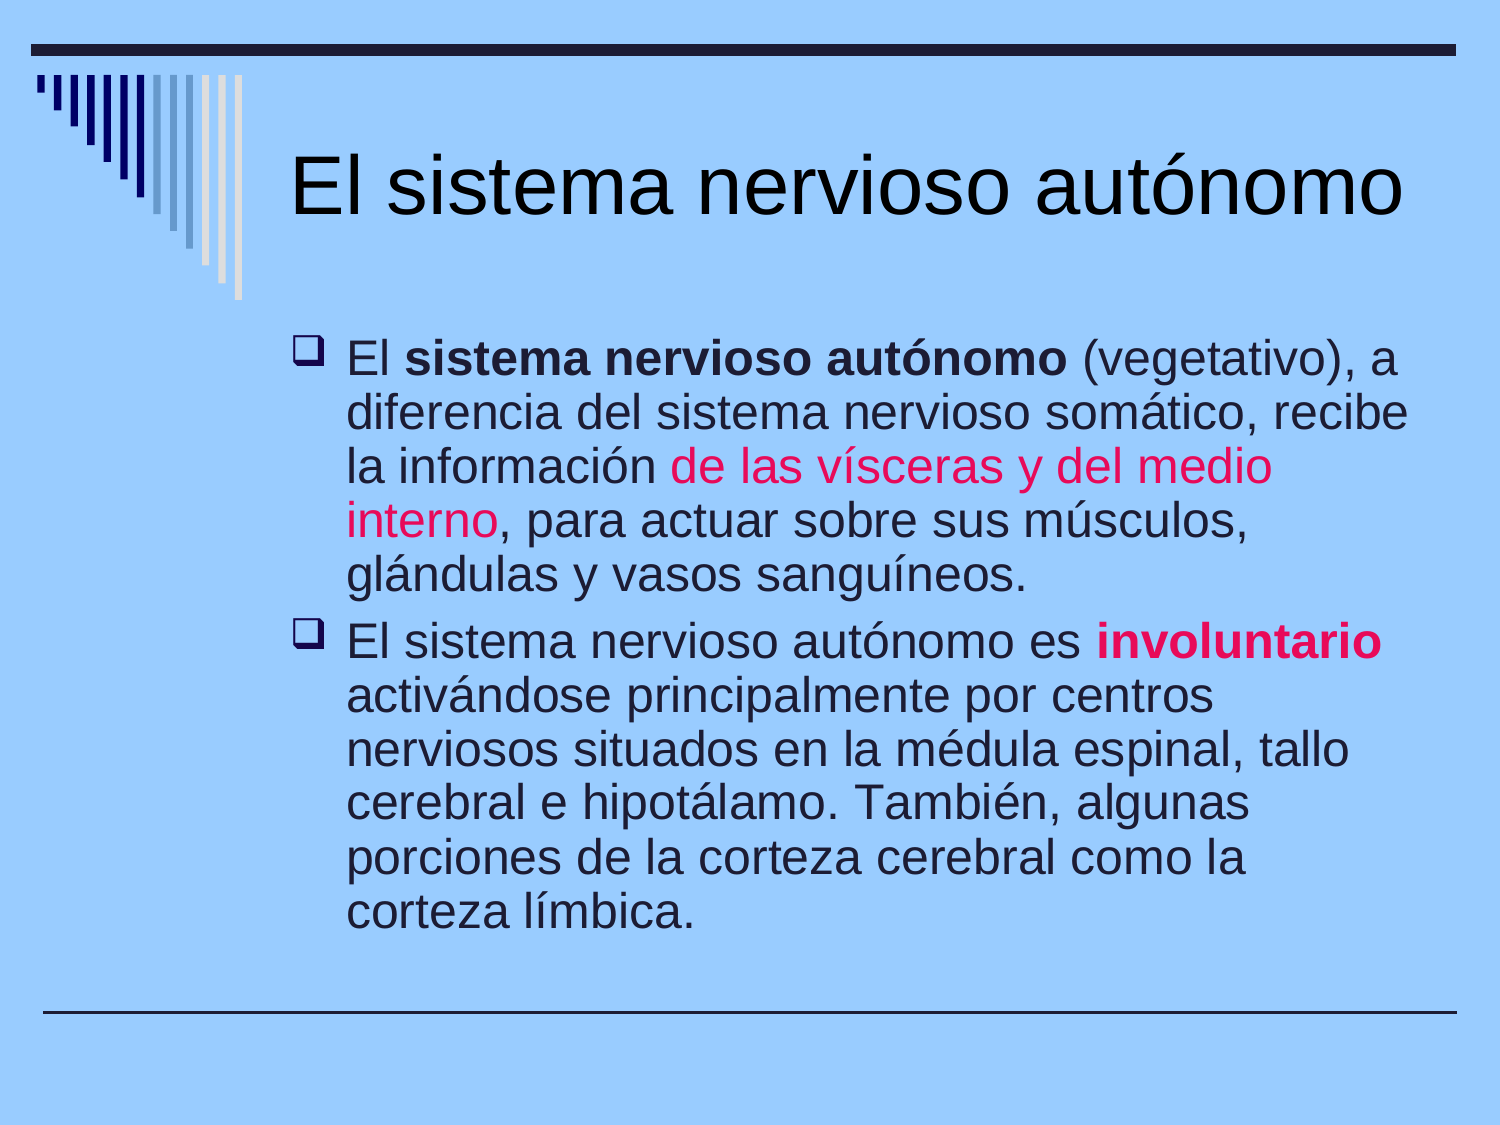

# El sistema nervioso autónomo
El sistema nervioso autónomo (vegetativo), a diferencia del sistema nervioso somático, recibe la información de las vísceras y del medio interno, para actuar sobre sus músculos, glándulas y vasos sanguíneos.
El sistema nervioso autónomo es involuntario activándose principalmente por centros nerviosos situados en la médula espinal, tallo cerebral e hipotálamo. También, algunas porciones de la corteza cerebral como la corteza límbica.